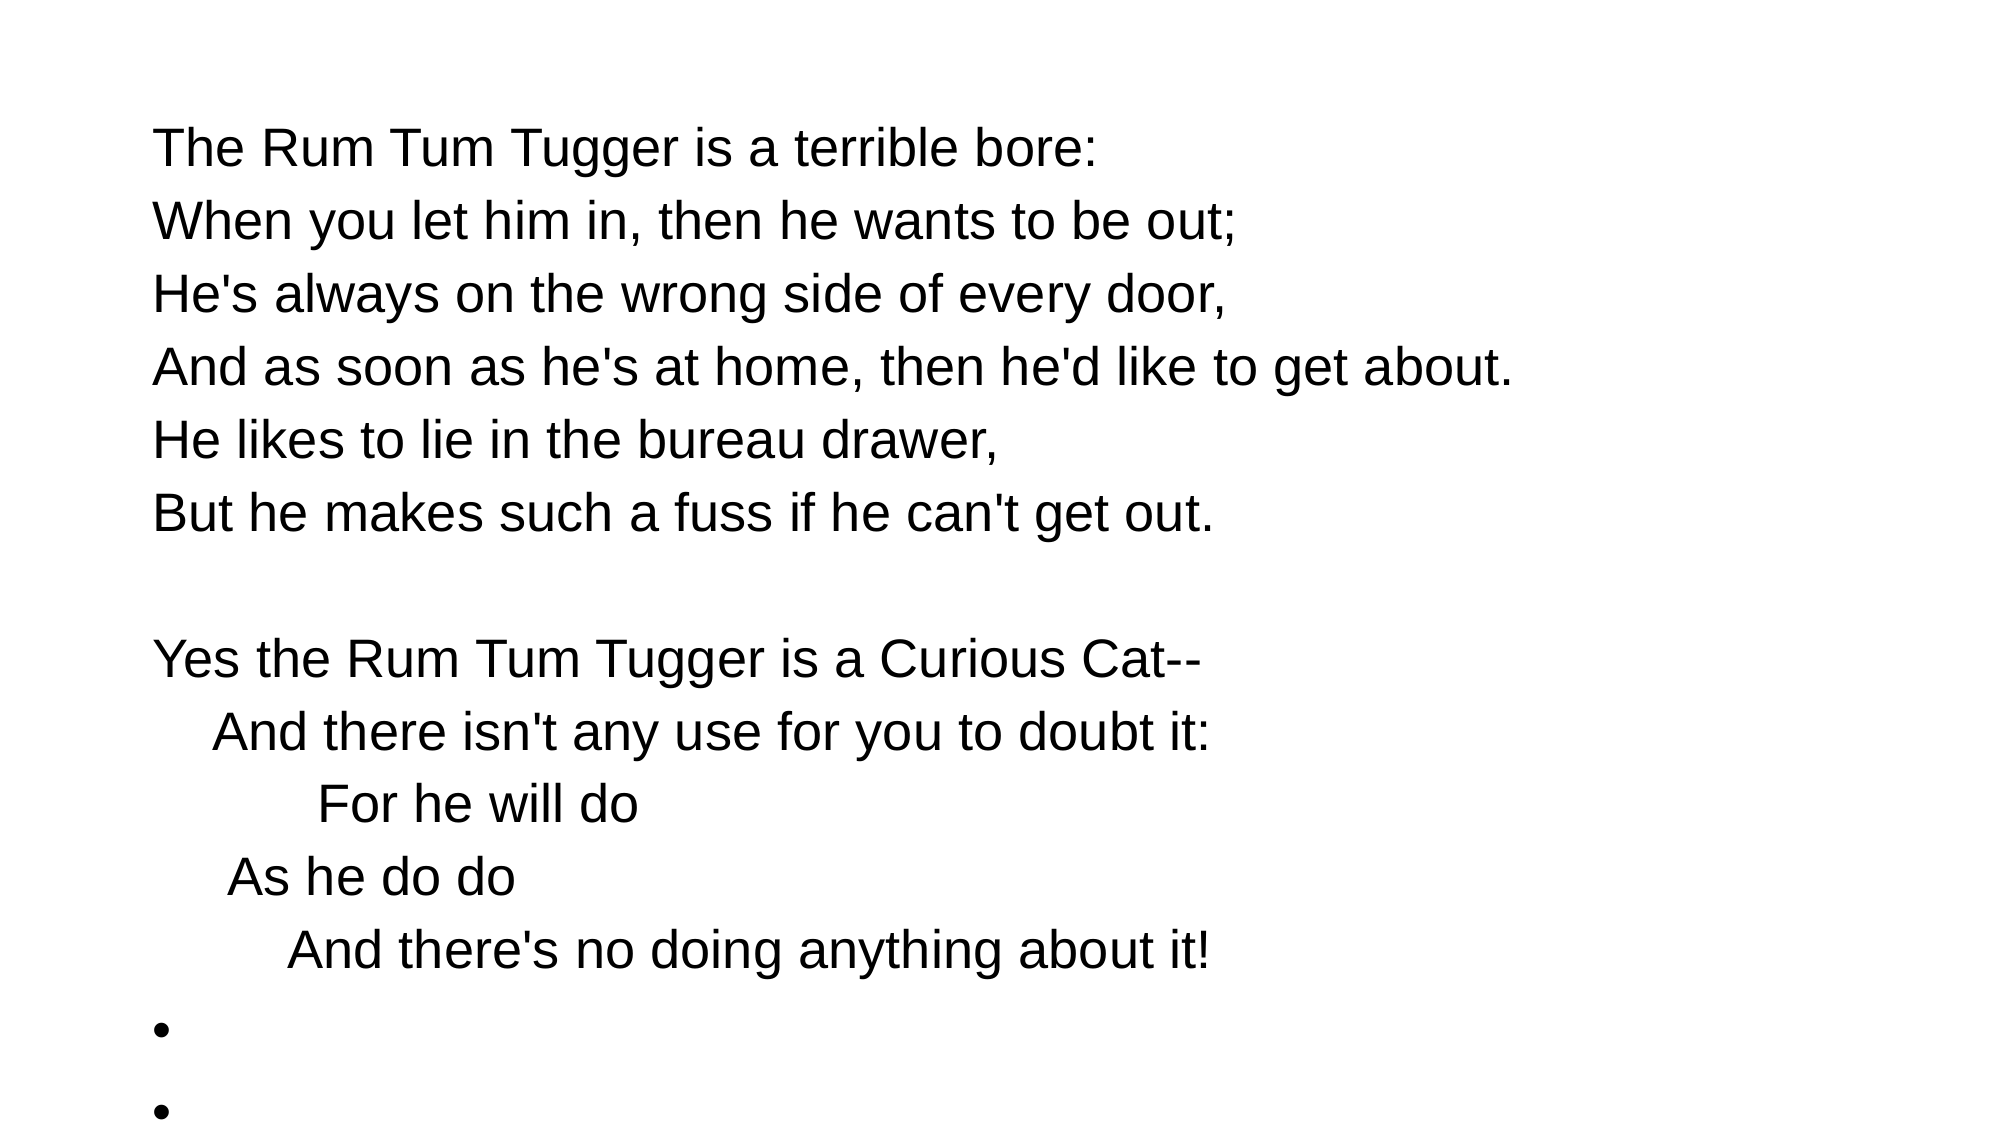

# The Rum Tum Tugger is a terrible bore:
When you let him in, then he wants to be out;
He's always on the wrong side of every door,
And as soon as he's at home, then he'd like to get about.
He likes to lie in the bureau drawer,
But he makes such a fuss if he can't get out.
Yes the Rum Tum Tugger is a Curious Cat--
 And there isn't any use for you to doubt it:
 For he will do
	As he do do
	 And there's no doing anything about it!